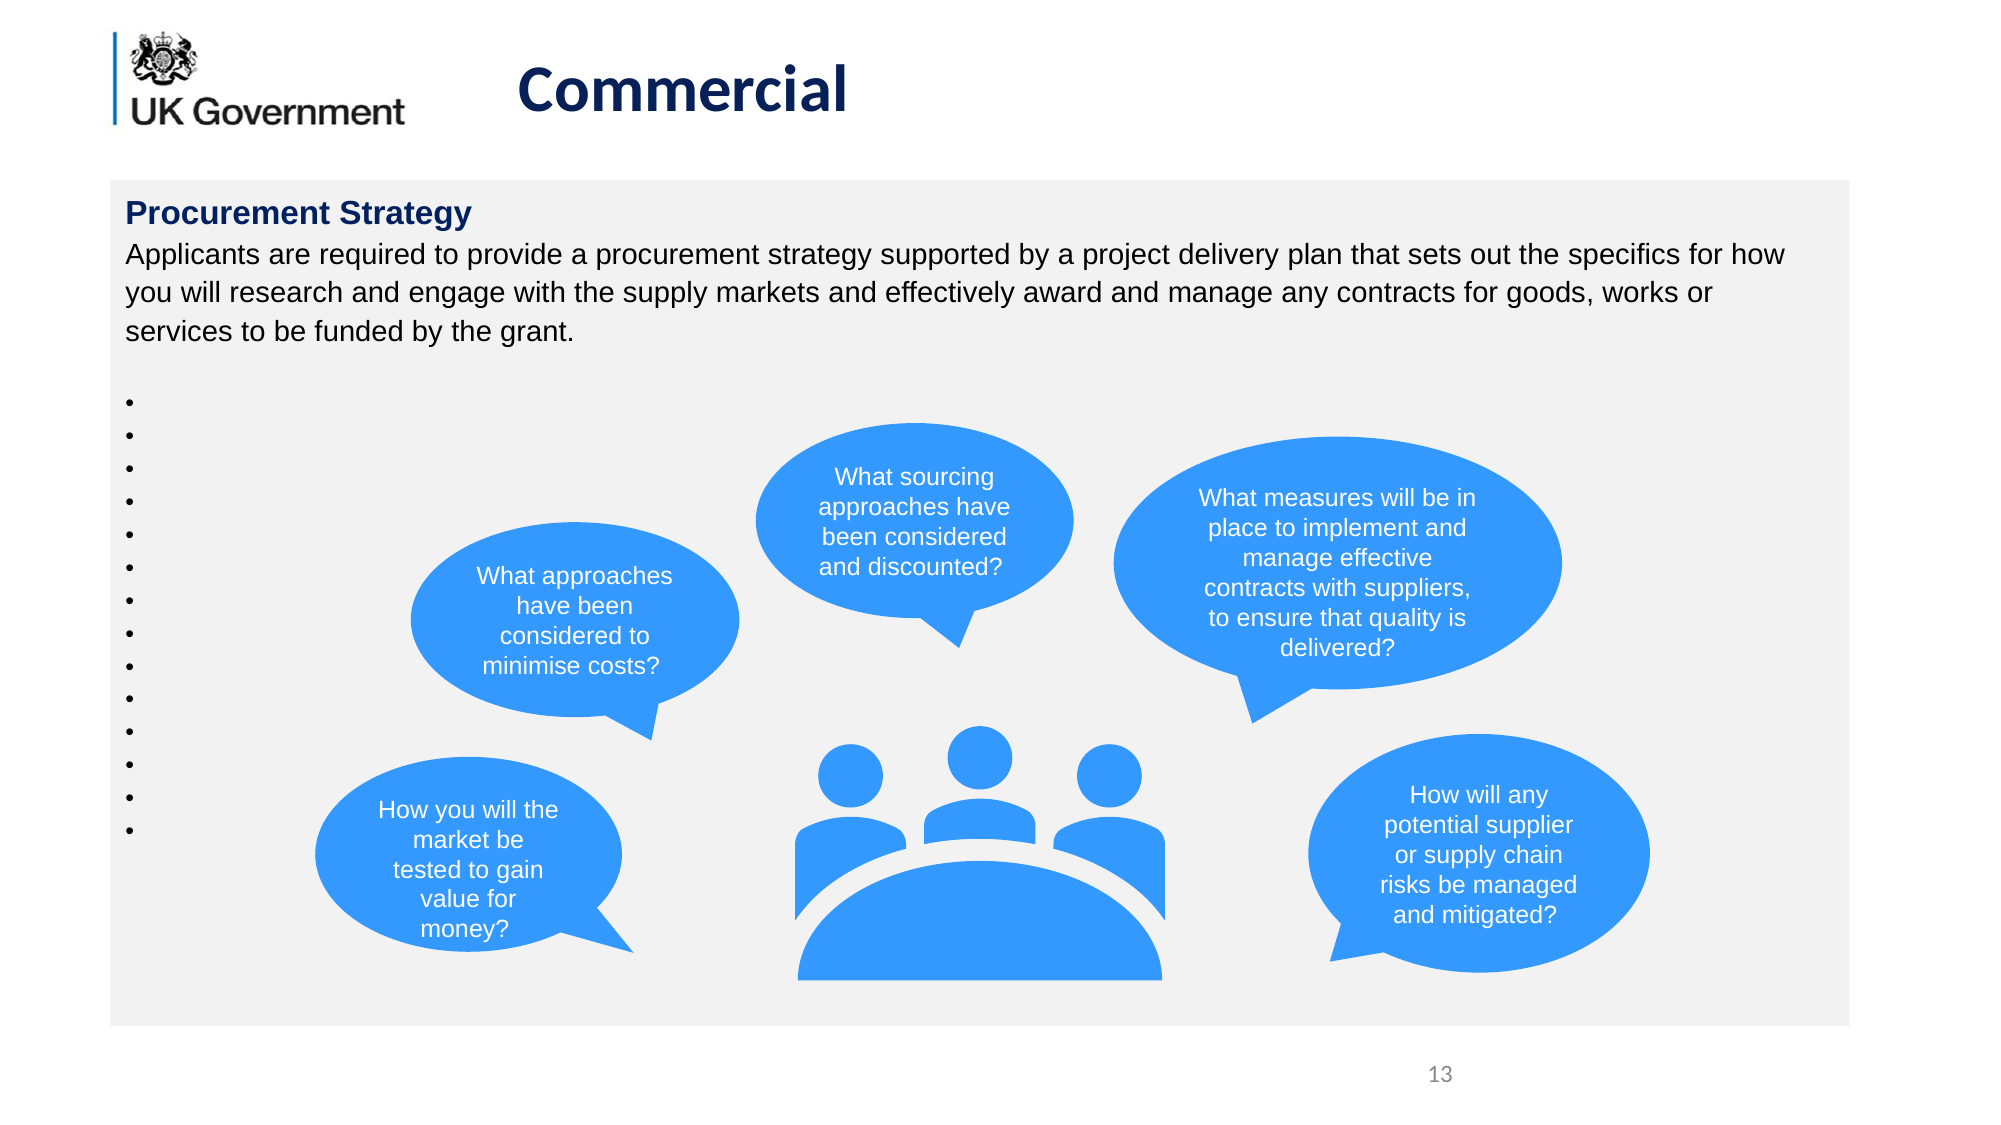

Commercial
Procurement Strategy
Applicants are required to provide a procurement strategy supported by a project delivery plan that sets out the specifics for how you will research and engage with the supply markets and effectively award and manage any contracts for goods, works or
services to be funded by the grant.
What sourcing approaches have been considered and discounted?
What measures will be in place to implement and manage effective contracts with suppliers, to ensure that quality is delivered?
What approaches have been considered to minimise costs?
How will any potential supplier or supply chain risks be managed and mitigated?
How you will the market be tested to gain value for money?
1